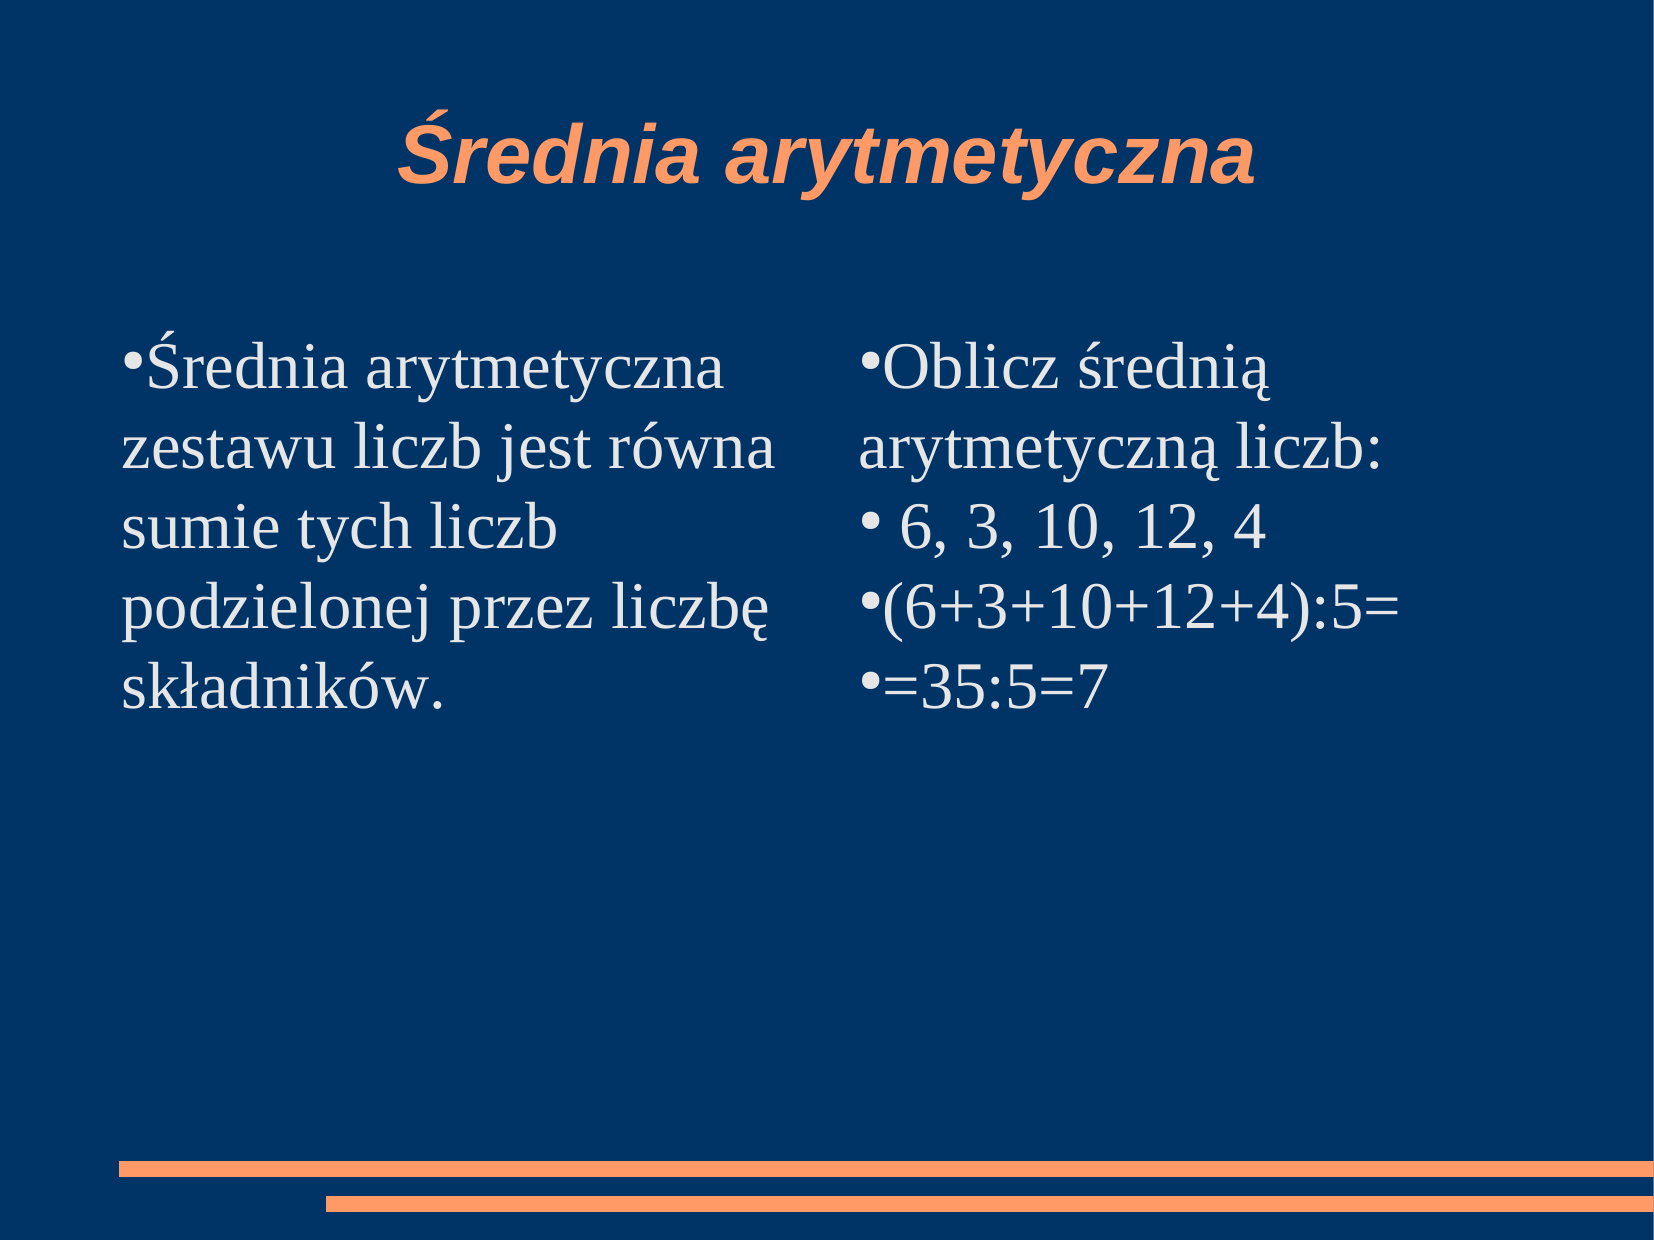

# Średnia arytmetyczna
Średnia arytmetyczna zestawu liczb jest równa sumie tych liczb podzielonej przez liczbę składników.
Oblicz średnią arytmetyczną liczb:
 6, 3, 10, 12, 4
(6+3+10+12+4):5=
=35:5=7